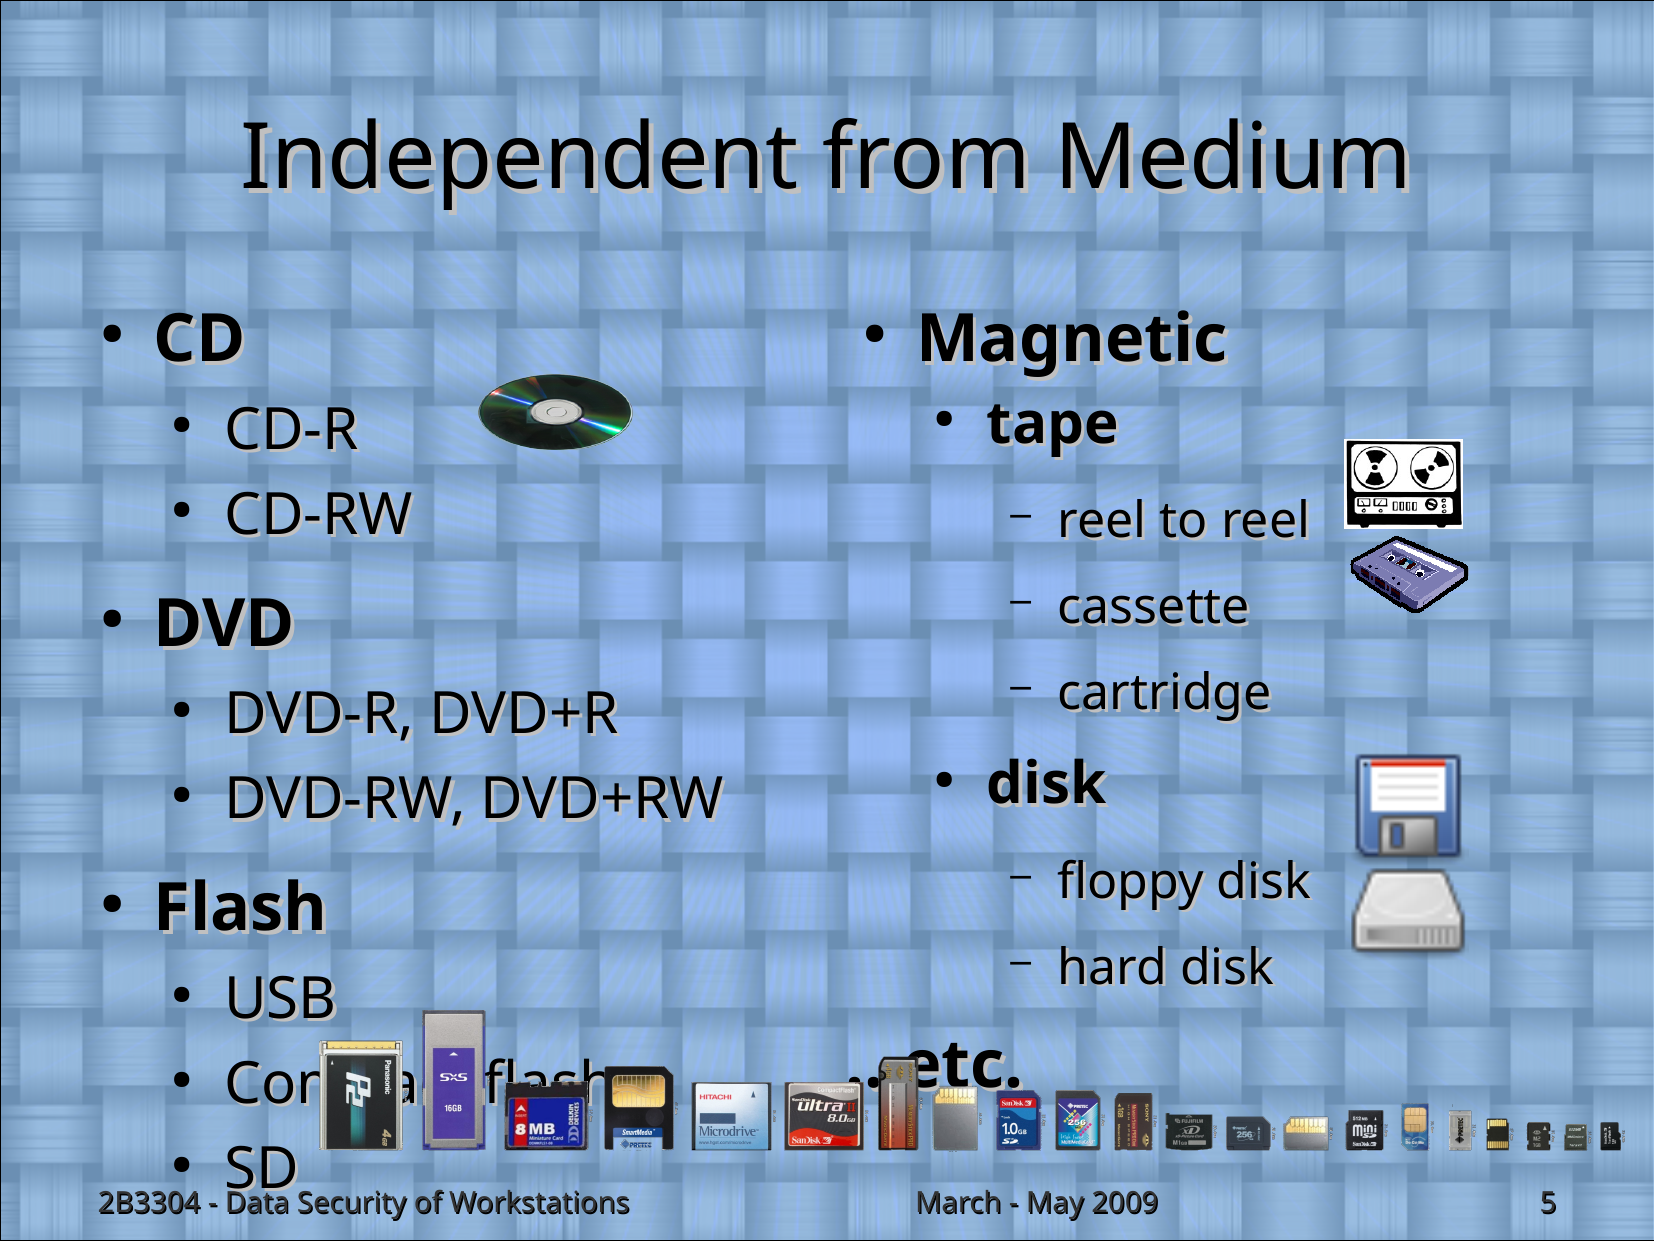

# Independent from Medium
CD
CD-R
CD-RW
DVD
DVD-R, DVD+R
DVD-RW, DVD+RW
Flash
USB
Compact flash
SD
Magnetic
tape
reel to reel
cassette
cartridge
disk
floppy disk
hard disk
...etc.